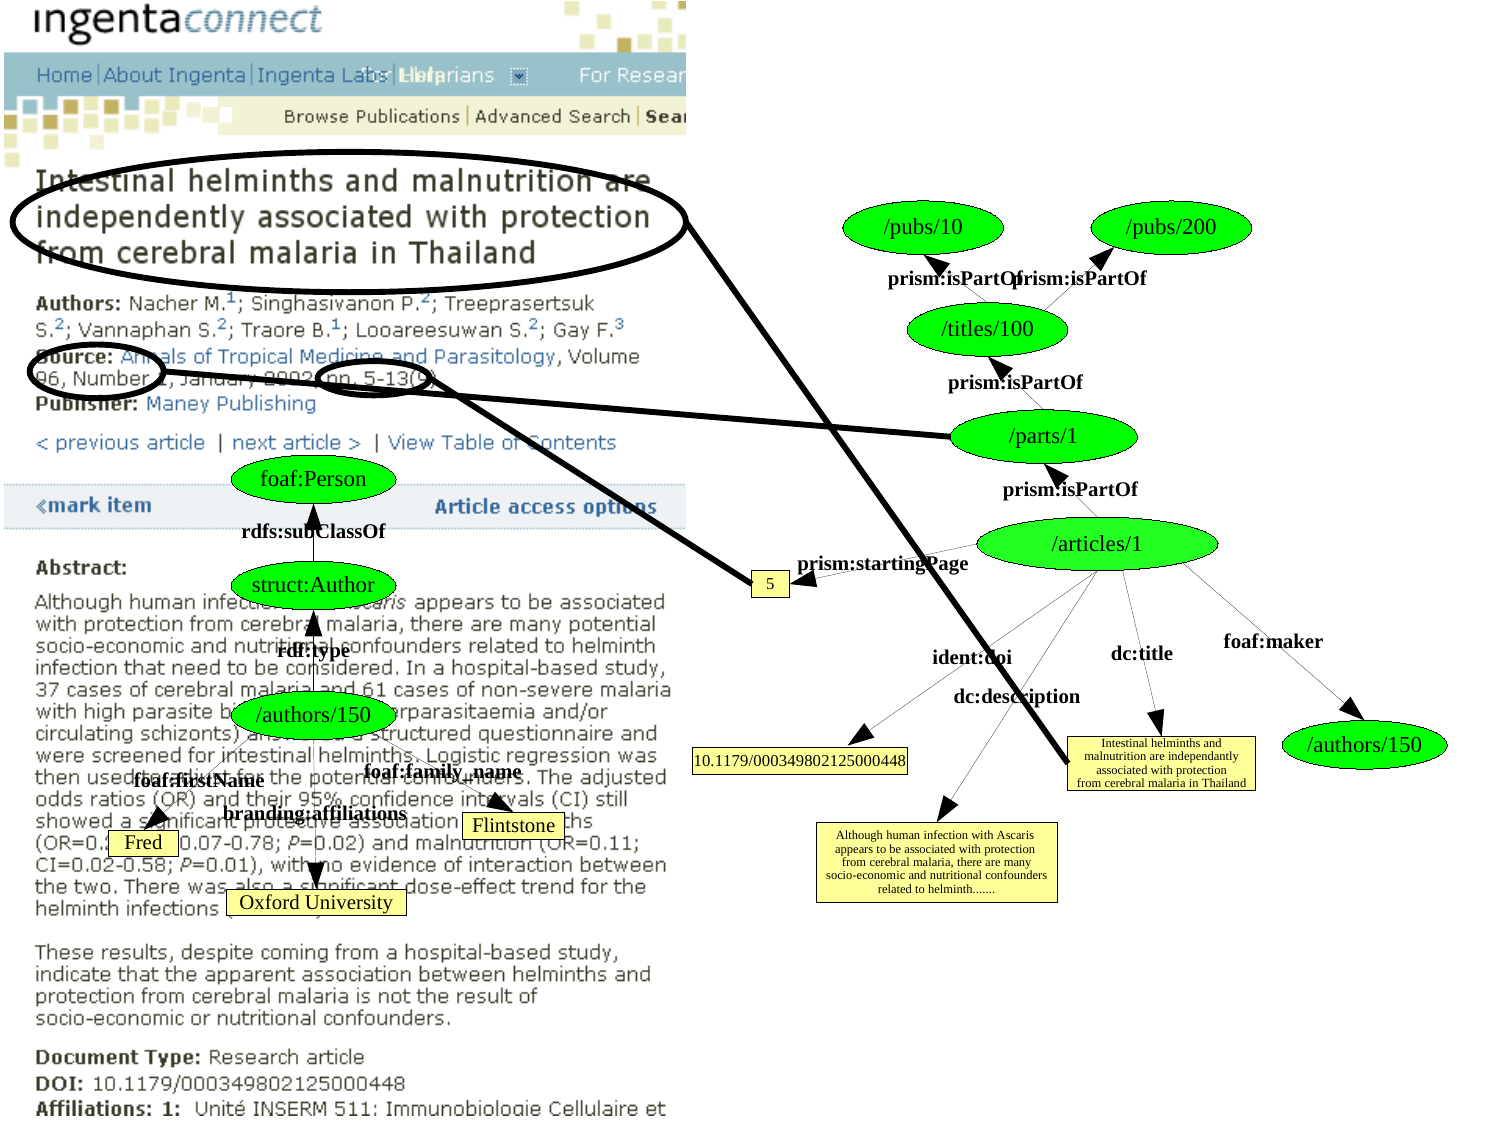

/pubs/10
/pubs/200
/titles/100
/parts/1
foaf:Person
/articles/1
struct:Author
5
/authors/150
/authors/150
Intestinal helminths and
malnutrition are independantly
associated with protection
from cerebral malaria in Thailand
10.1179/000349802125000448
Flintstone
Although human infection with Ascaris
appears to be associated with protection
from cerebral malaria, there are many
socio-economic and nutritional confounders
related to helminth.......
Fred
Oxford University